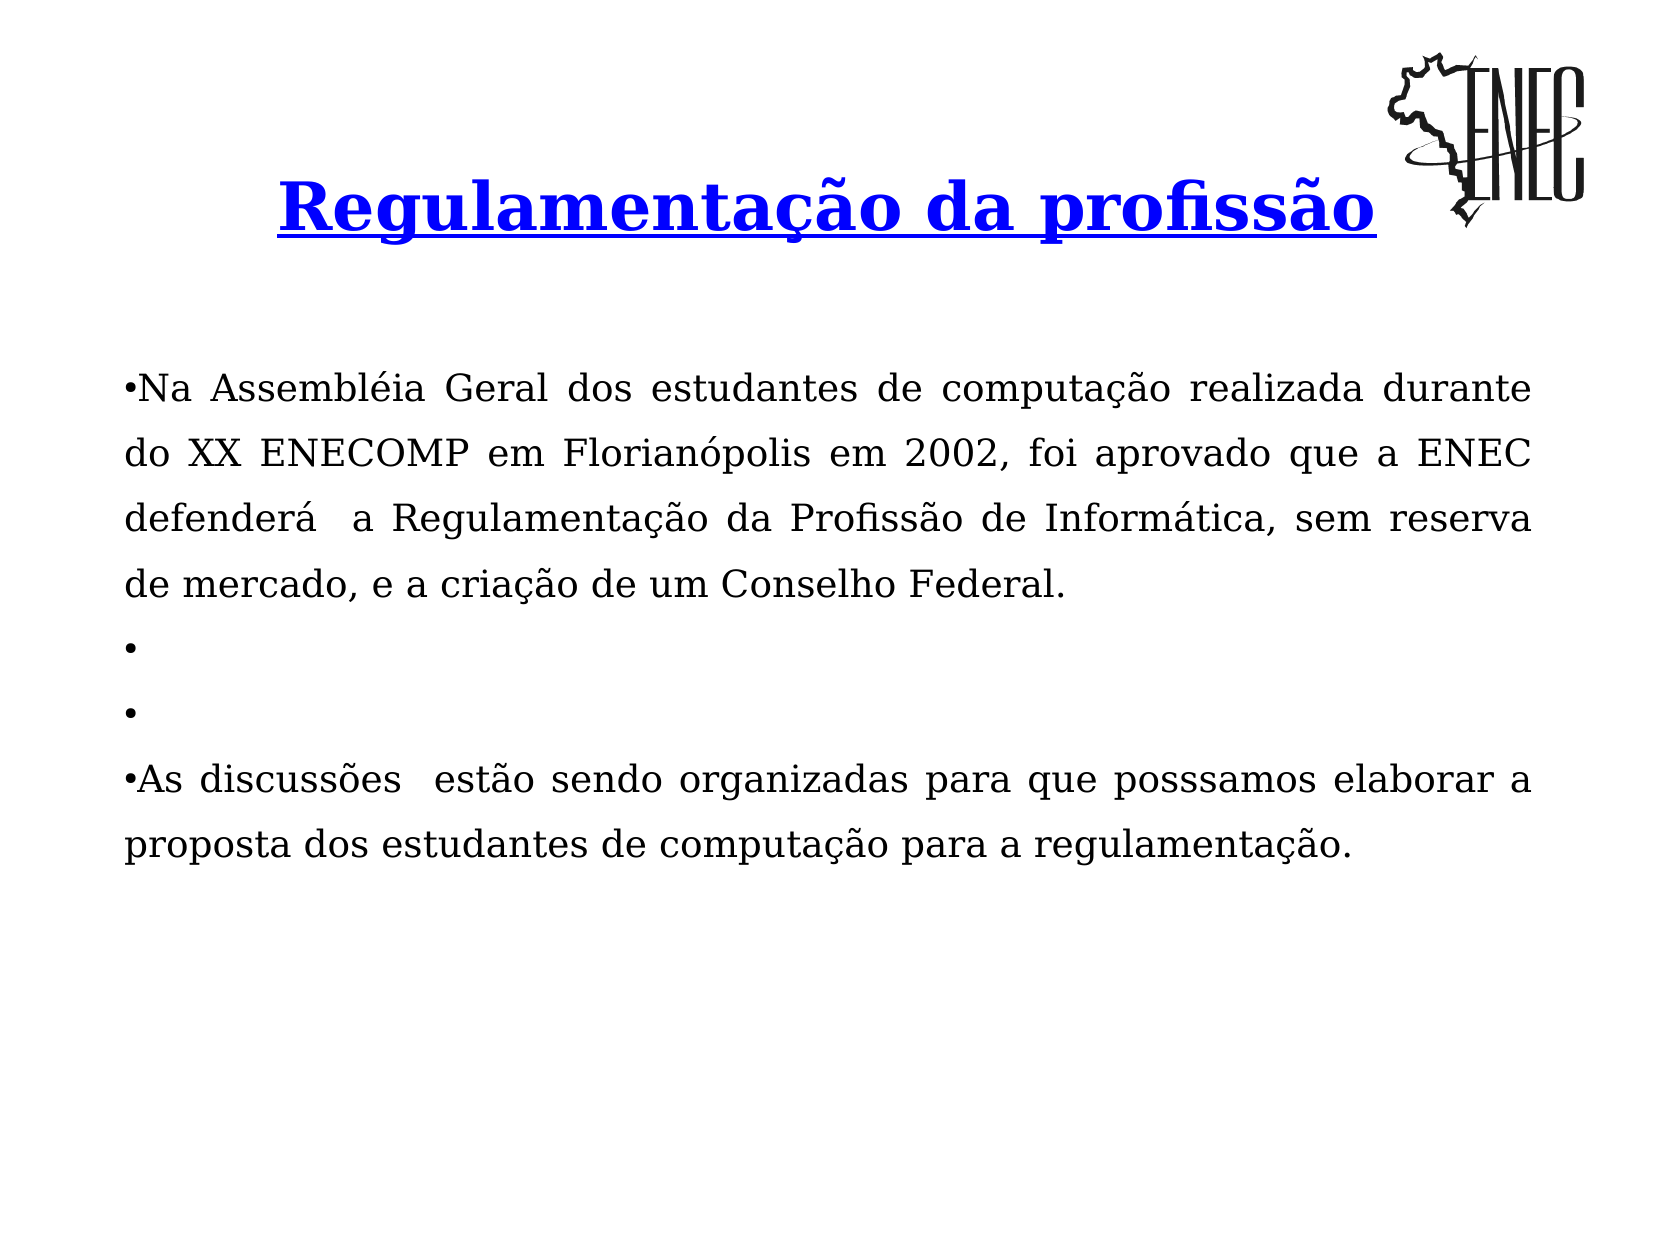

# Regulamentação da profissão
Na Assembléia Geral dos estudantes de computação realizada durante do XX ENECOMP em Florianópolis em 2002, foi aprovado que a ENEC defenderá a Regulamentação da Profissão de Informática, sem reserva de mercado, e a criação de um Conselho Federal.
As discussões estão sendo organizadas para que posssamos elaborar a proposta dos estudantes de computação para a regulamentação.